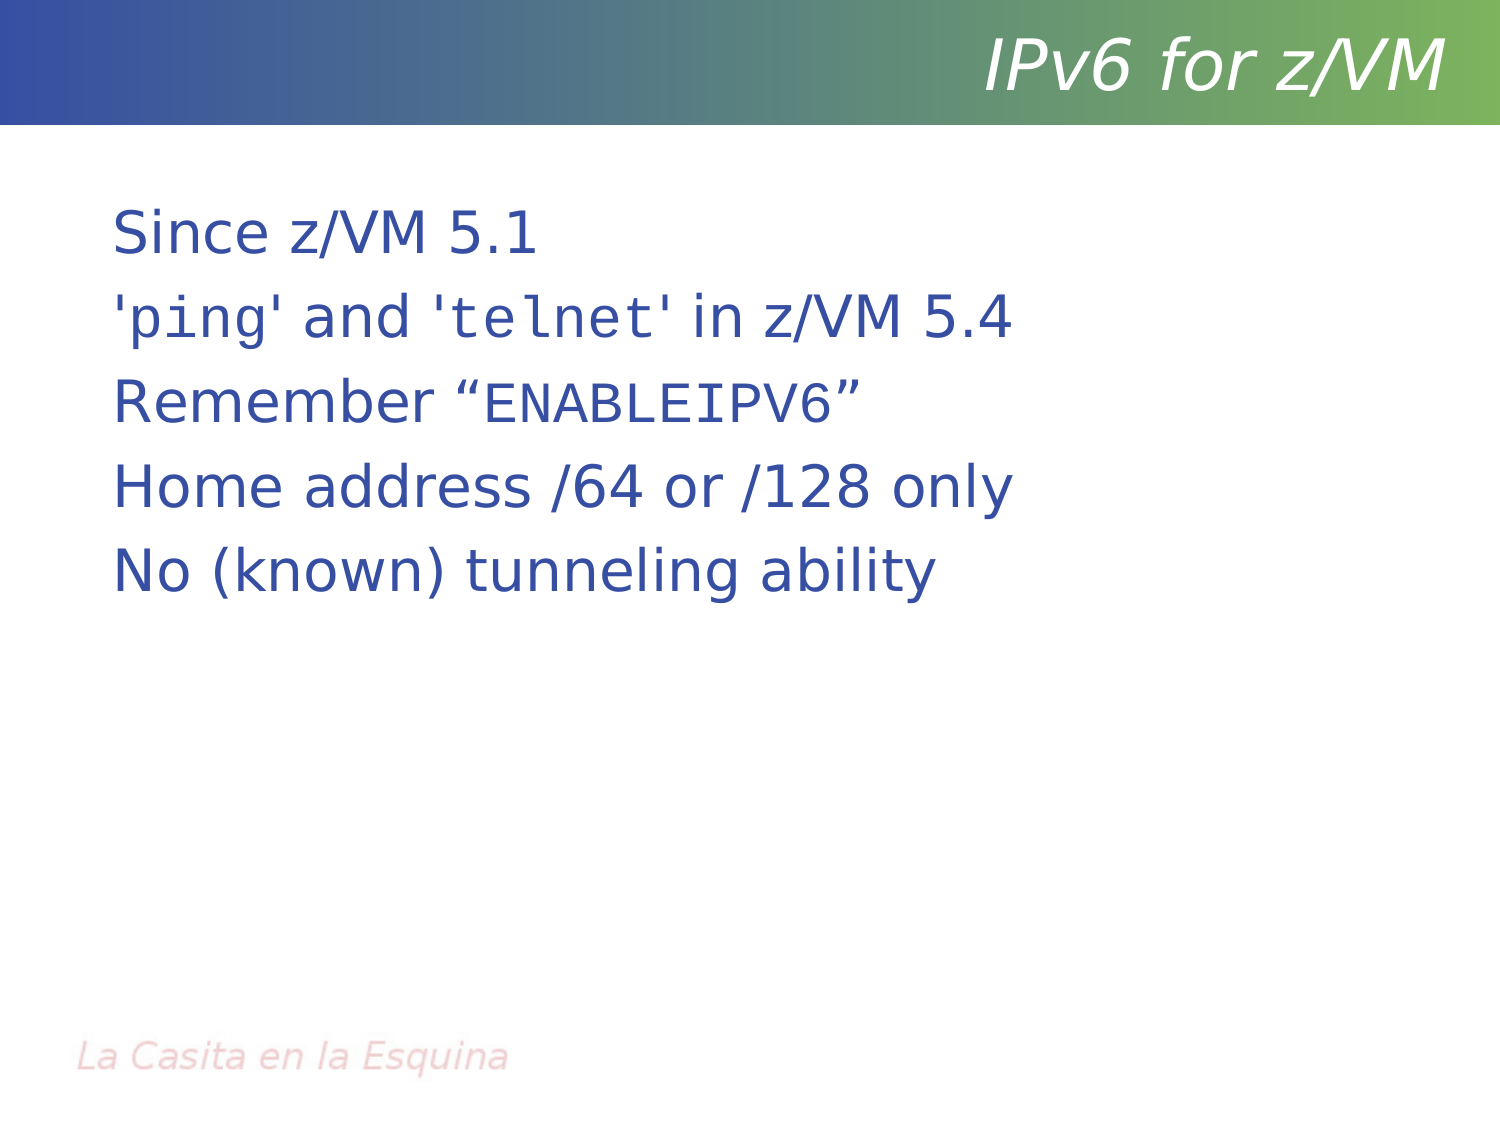

# IPv6 for z/VM
Since z/VM 5.1
'ping' and 'telnet' in z/VM 5.4
Remember “ENABLEIPV6”
Home address /64 or /128 only
No (known) tunneling ability